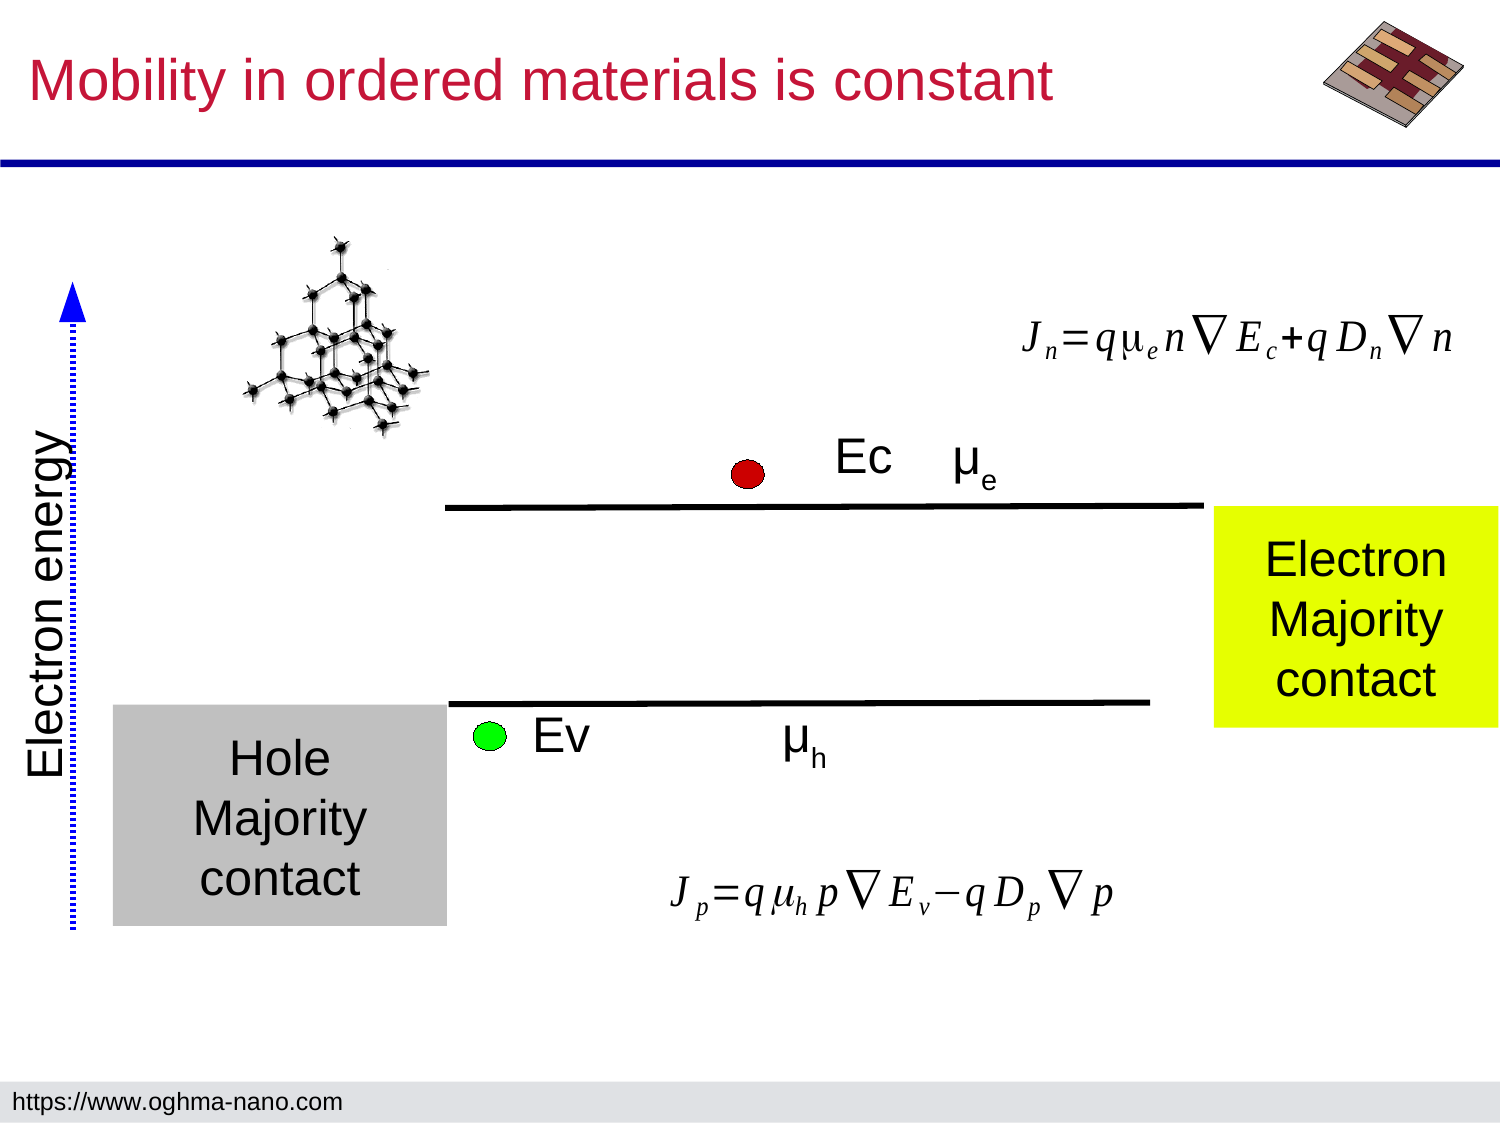

# Mobility in ordered materials is constant
Electron energy
Ec
μe
Electron
Majority
contact
Ev
μh
Hole
Majority
contact